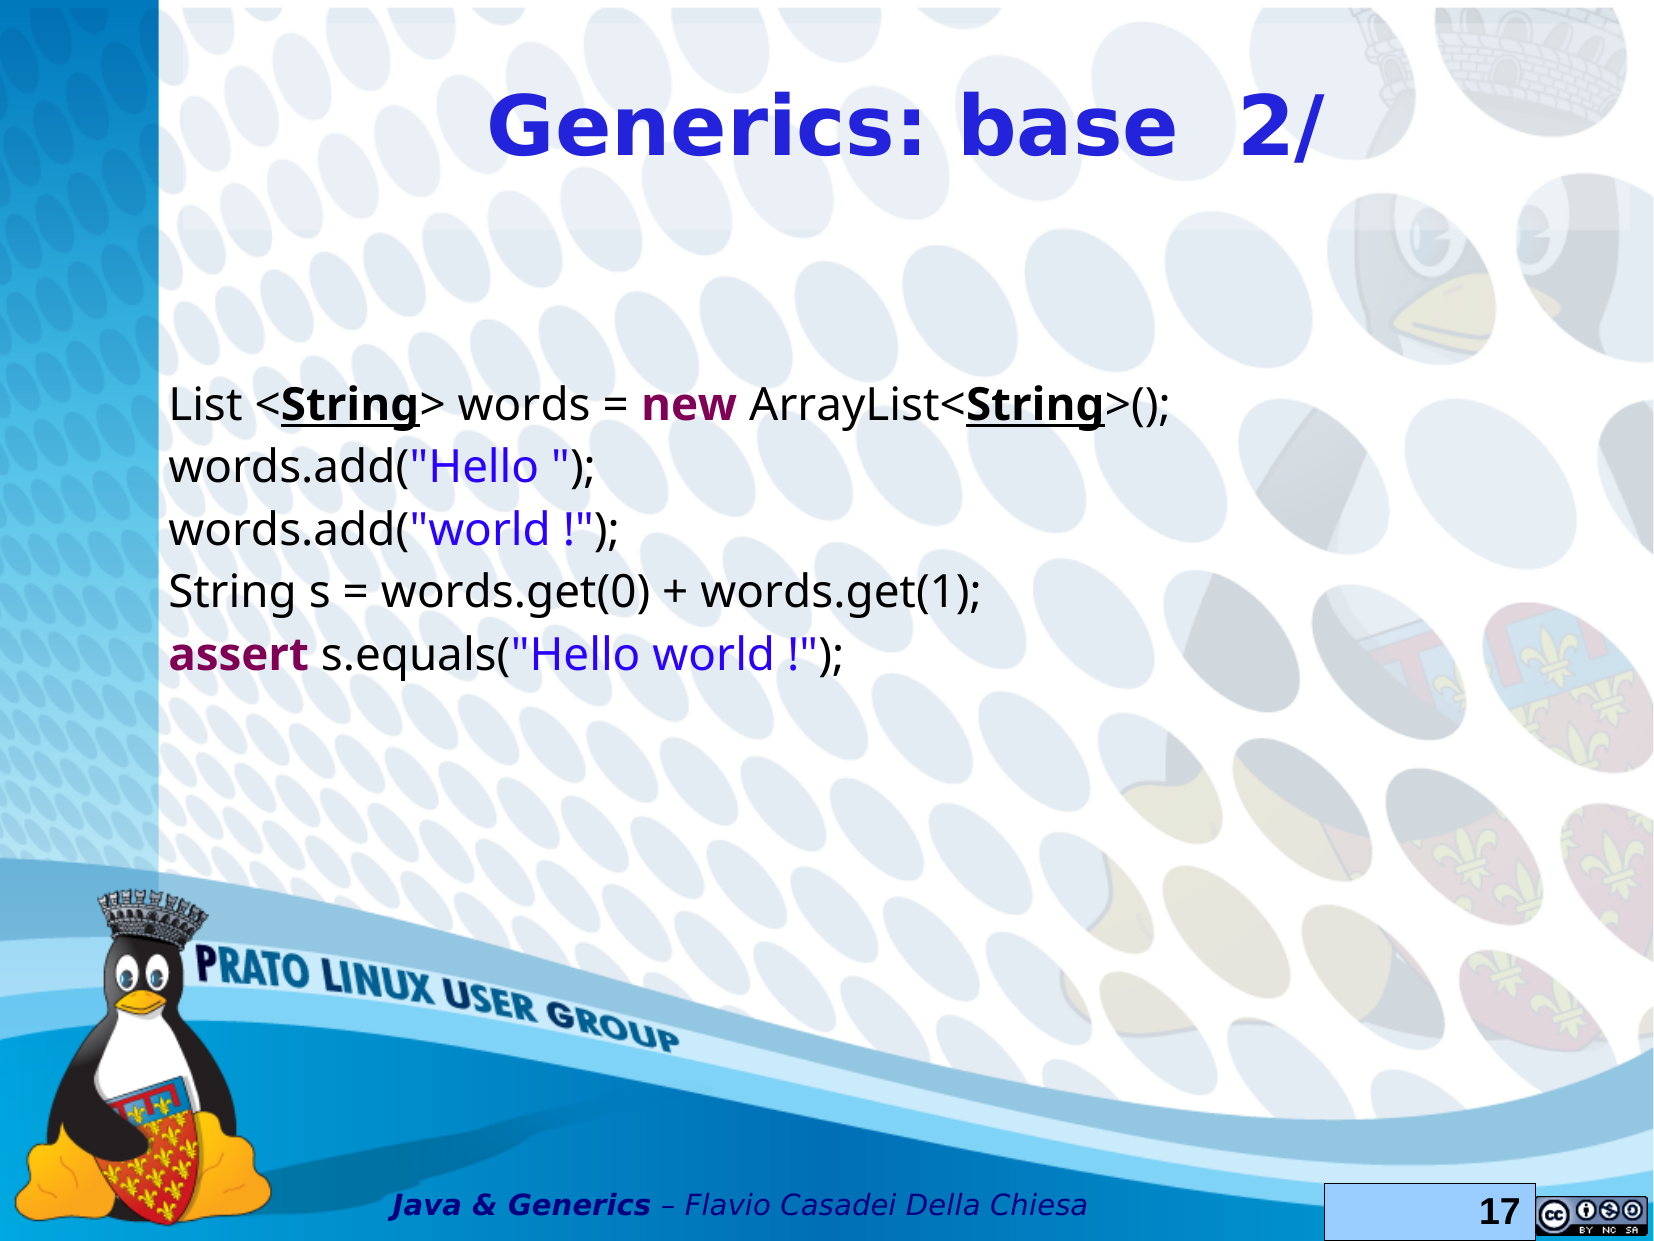

# Generics: base 2/
List <String> words = new ArrayList<String>();
words.add("Hello ");
words.add("world !");
String s = words.get(0) + words.get(1);
assert s.equals("Hello world !");